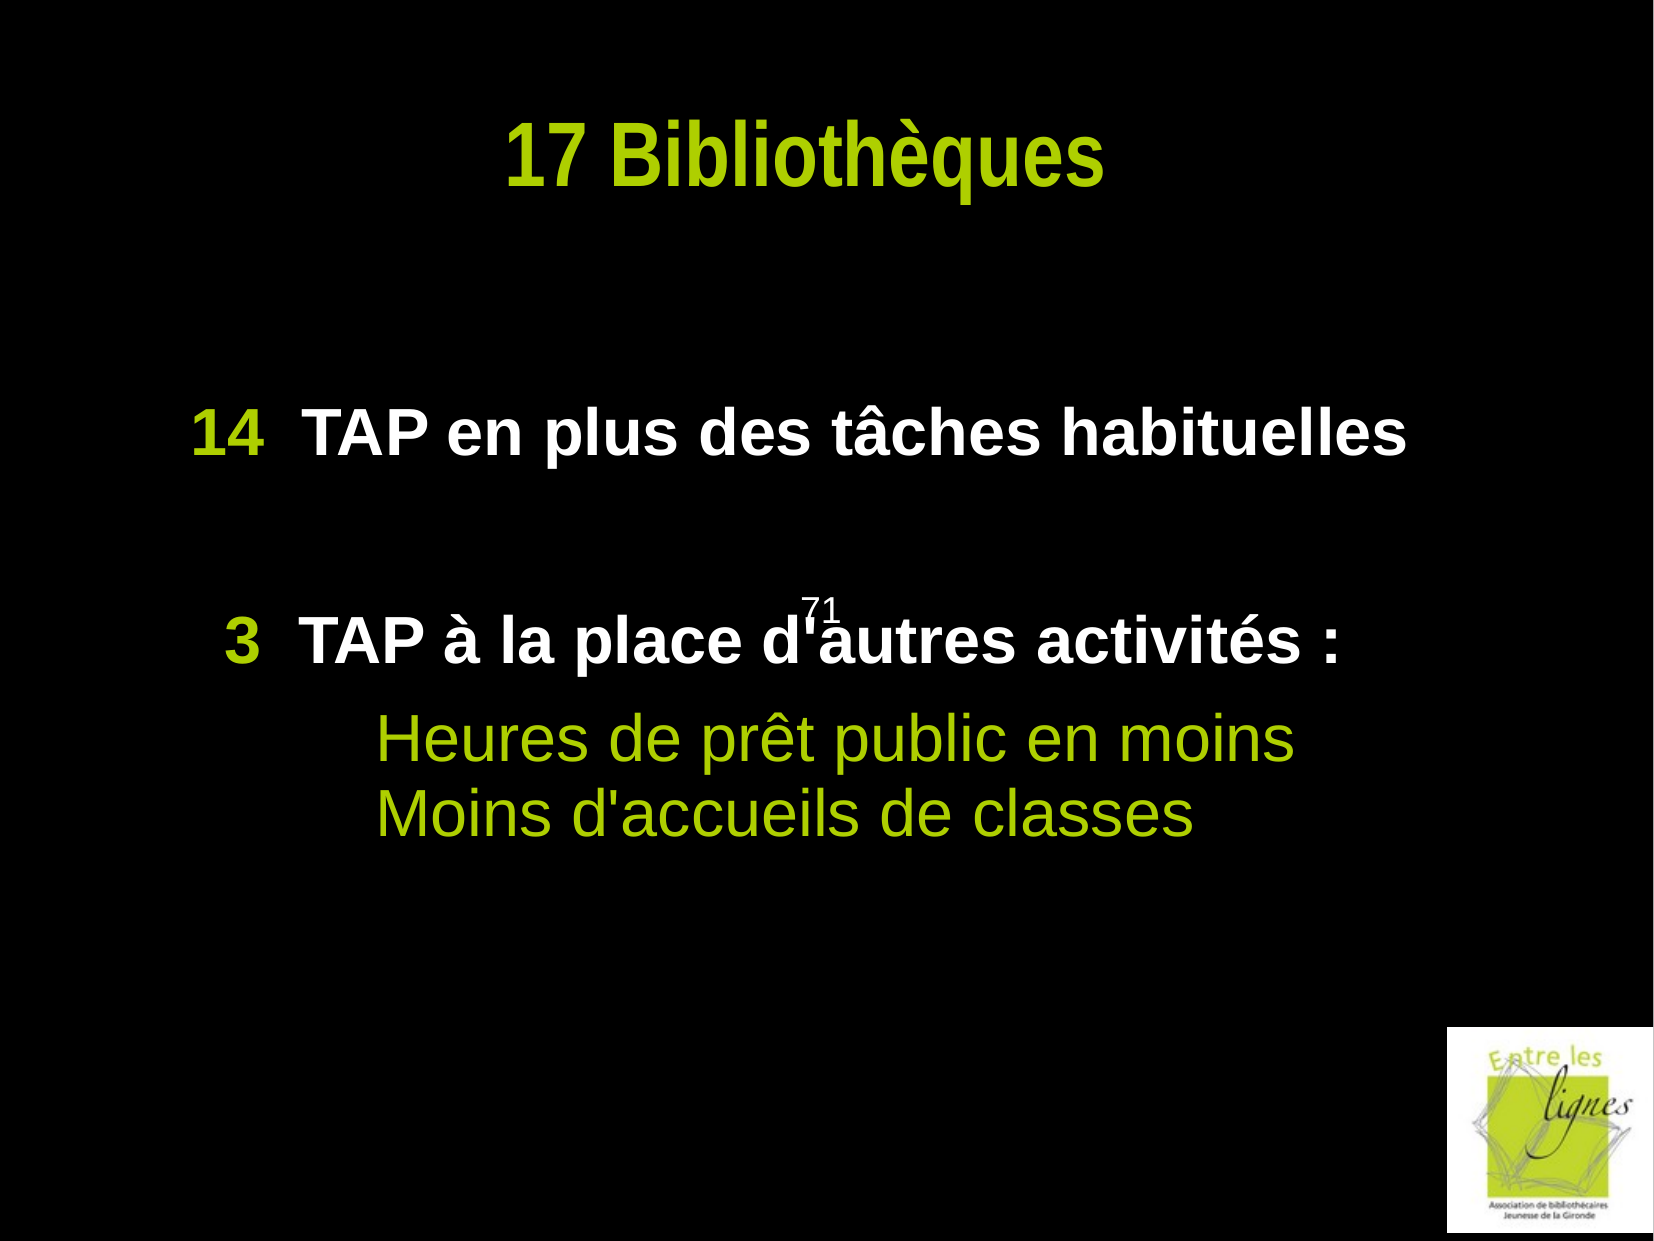

71
# 17 Bibliothèques
 14	TAP en plus des tâches habituelles
3	TAP à la place d'autres activités :
			Heures de prêt public en moins 			Moins d'accueils de classes